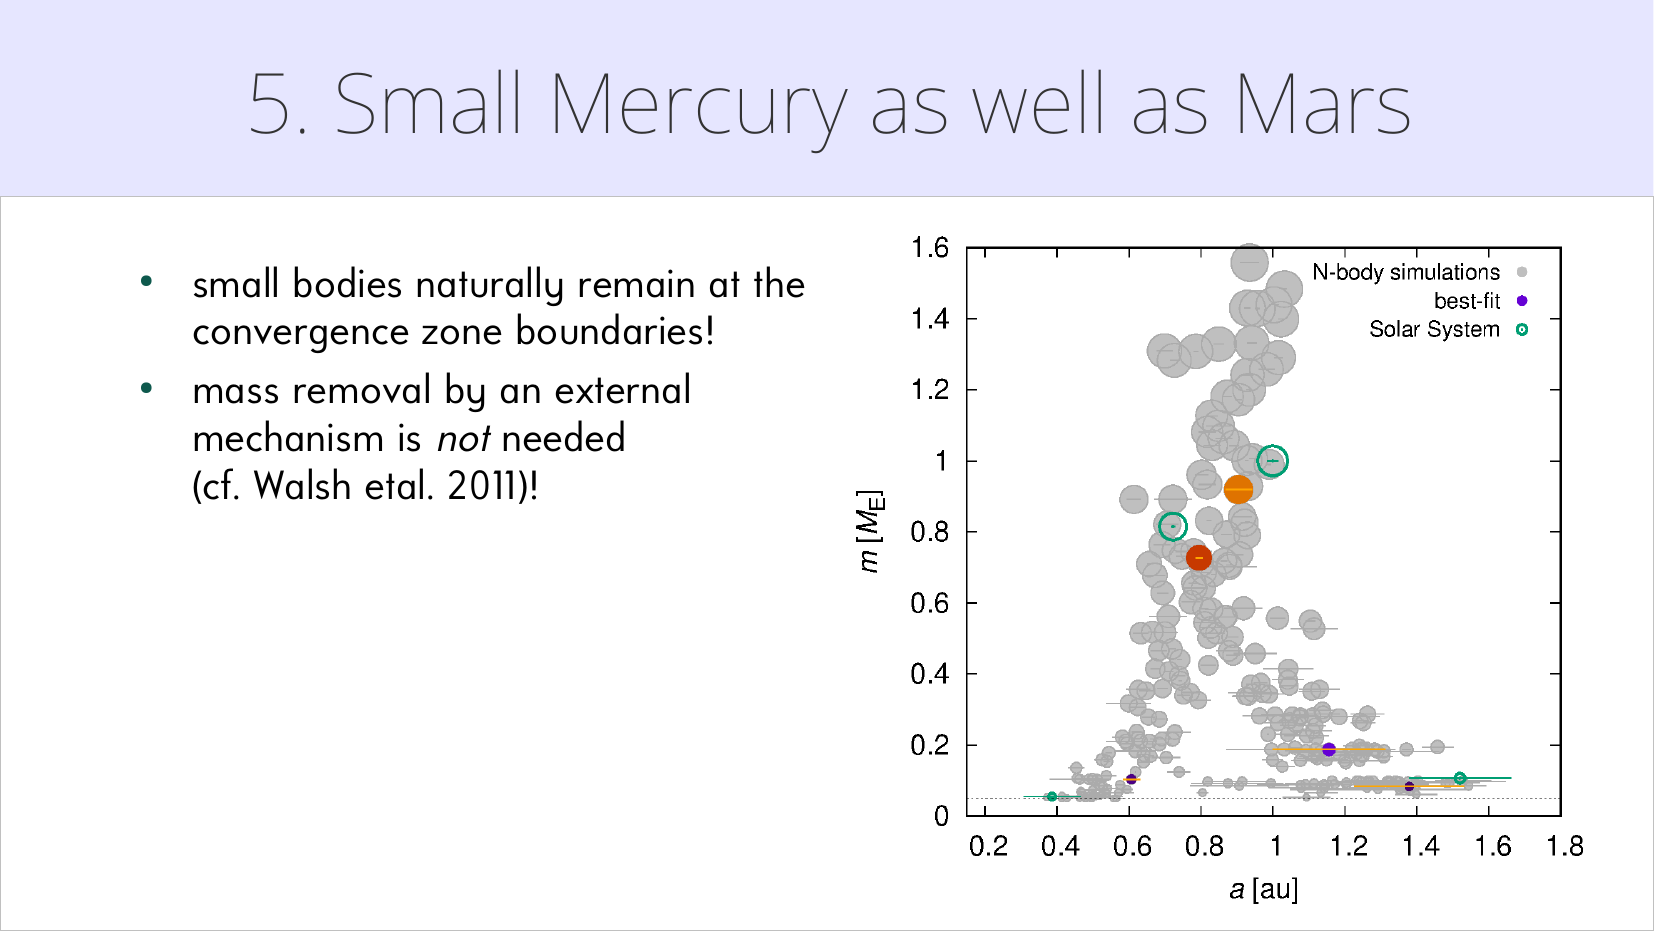

# 5. Small Mercury as well as Mars
small bodies naturally remain at the convergence zone boundaries!
mass removal by an external mechanism is not needed (cf. Walsh etal. 2011)!